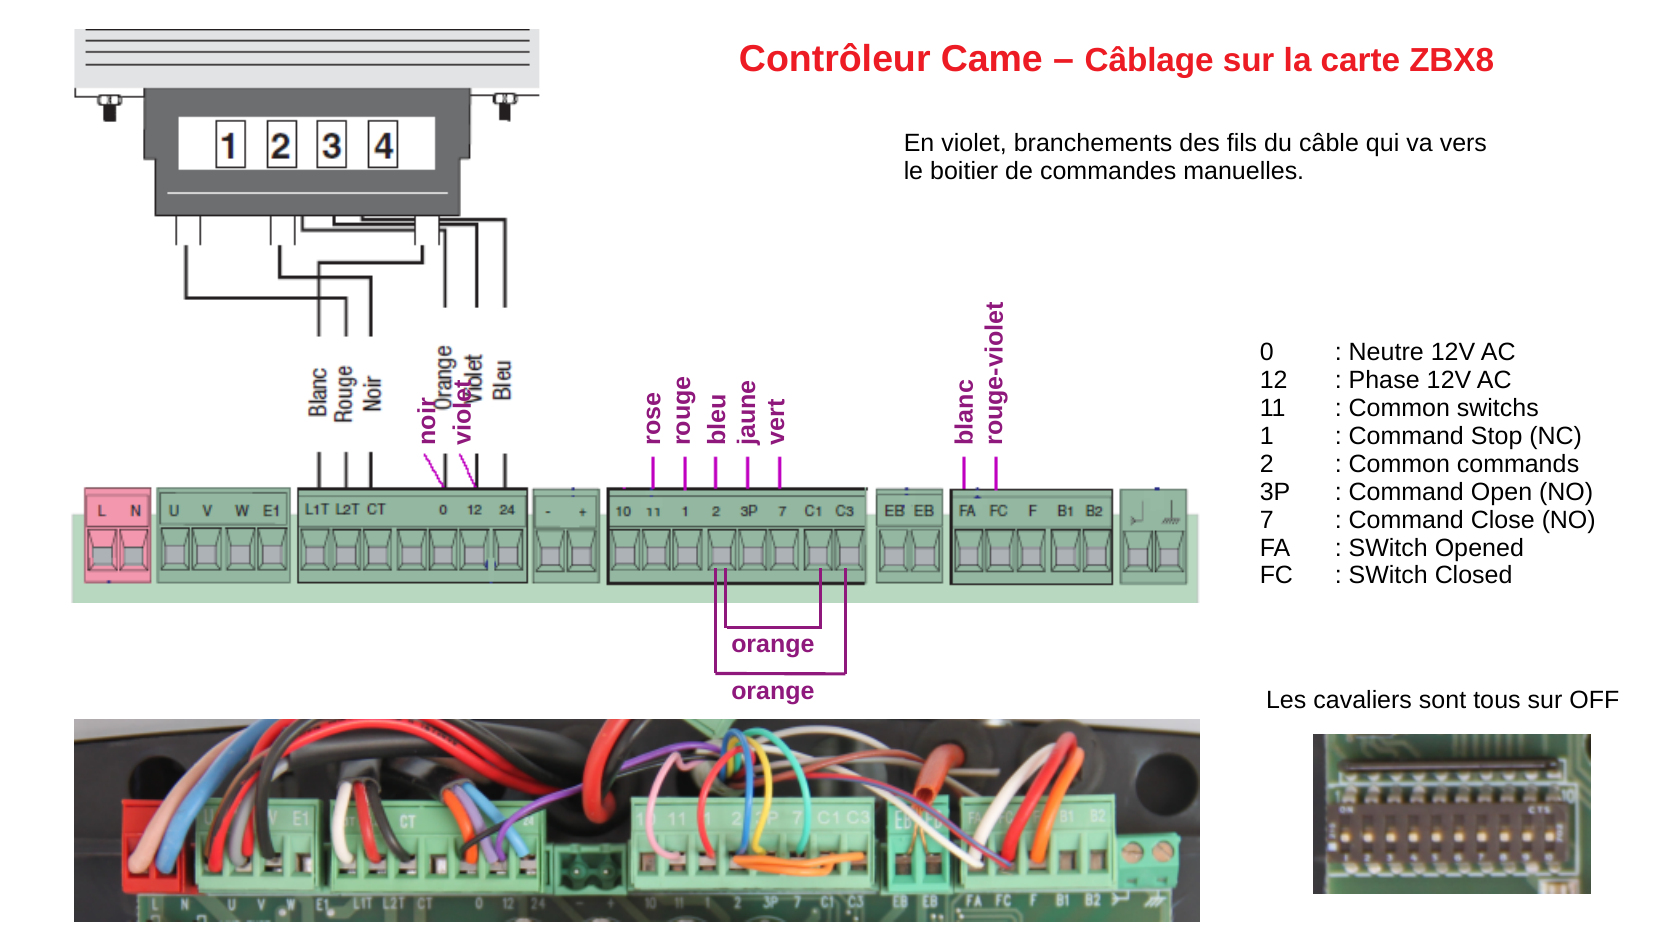

Contrôleur Came – Câblage sur la carte ZBX8
En violet, branchements des fils du câble qui va vers
le boitier de commandes manuelles.
0	: Neutre 12V AC
12	: Phase 12V AC
11	: Common switchs
1	: Command Stop (NC)
2	: Common commands
3P	: Command Open (NO)
7	: Command Close (NO)
FA	: SWitch Opened
FC	: SWitch Closed
rouge-violet
rouge
violet
blanc
jaune
rose
bleu
noir
vert
orange
orange
Les cavaliers sont tous sur OFF